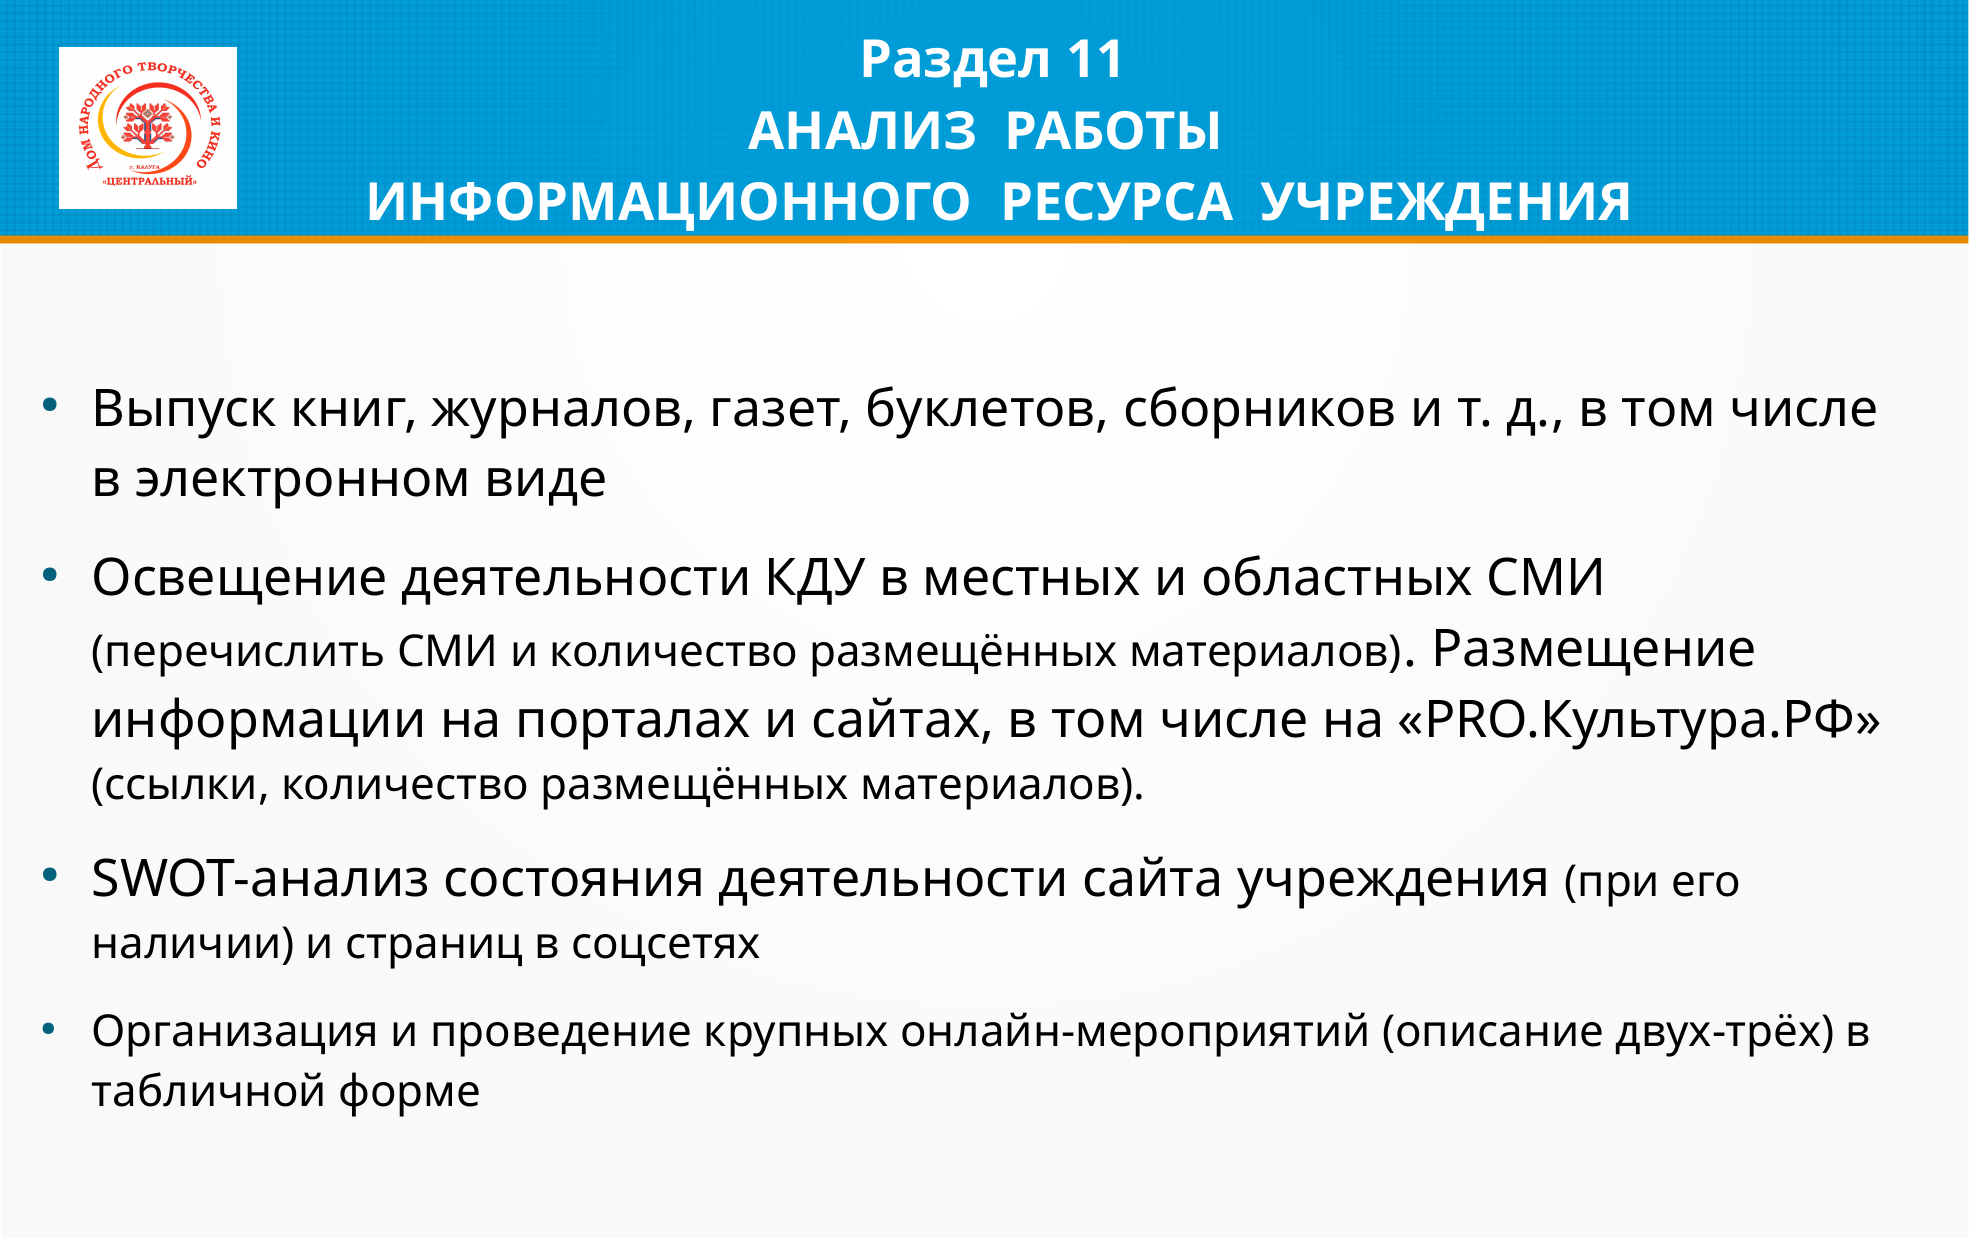

# Раздел 11 АНАЛИЗ РАБОТЫ ИНФОРМАЦИОННОГО РЕСУРСА УЧРЕЖДЕНИЯ
Выпуск книг, журналов, газет, буклетов, сборников и т. д., в том числе в электронном виде
Освещение деятельности КДУ в местных и областных СМИ (перечислить СМИ и количество размещённых материалов). Размещение информации на порталах и сайтах, в том числе на «PRO.Культура.РФ» (ссылки, количество размещённых материалов).
SWOT-анализ состояния деятельности сайта учреждения (при его наличии) и страниц в соцсетях
Организация и проведение крупных онлайн-мероприятий (описание двух-трёх) в табличной форме